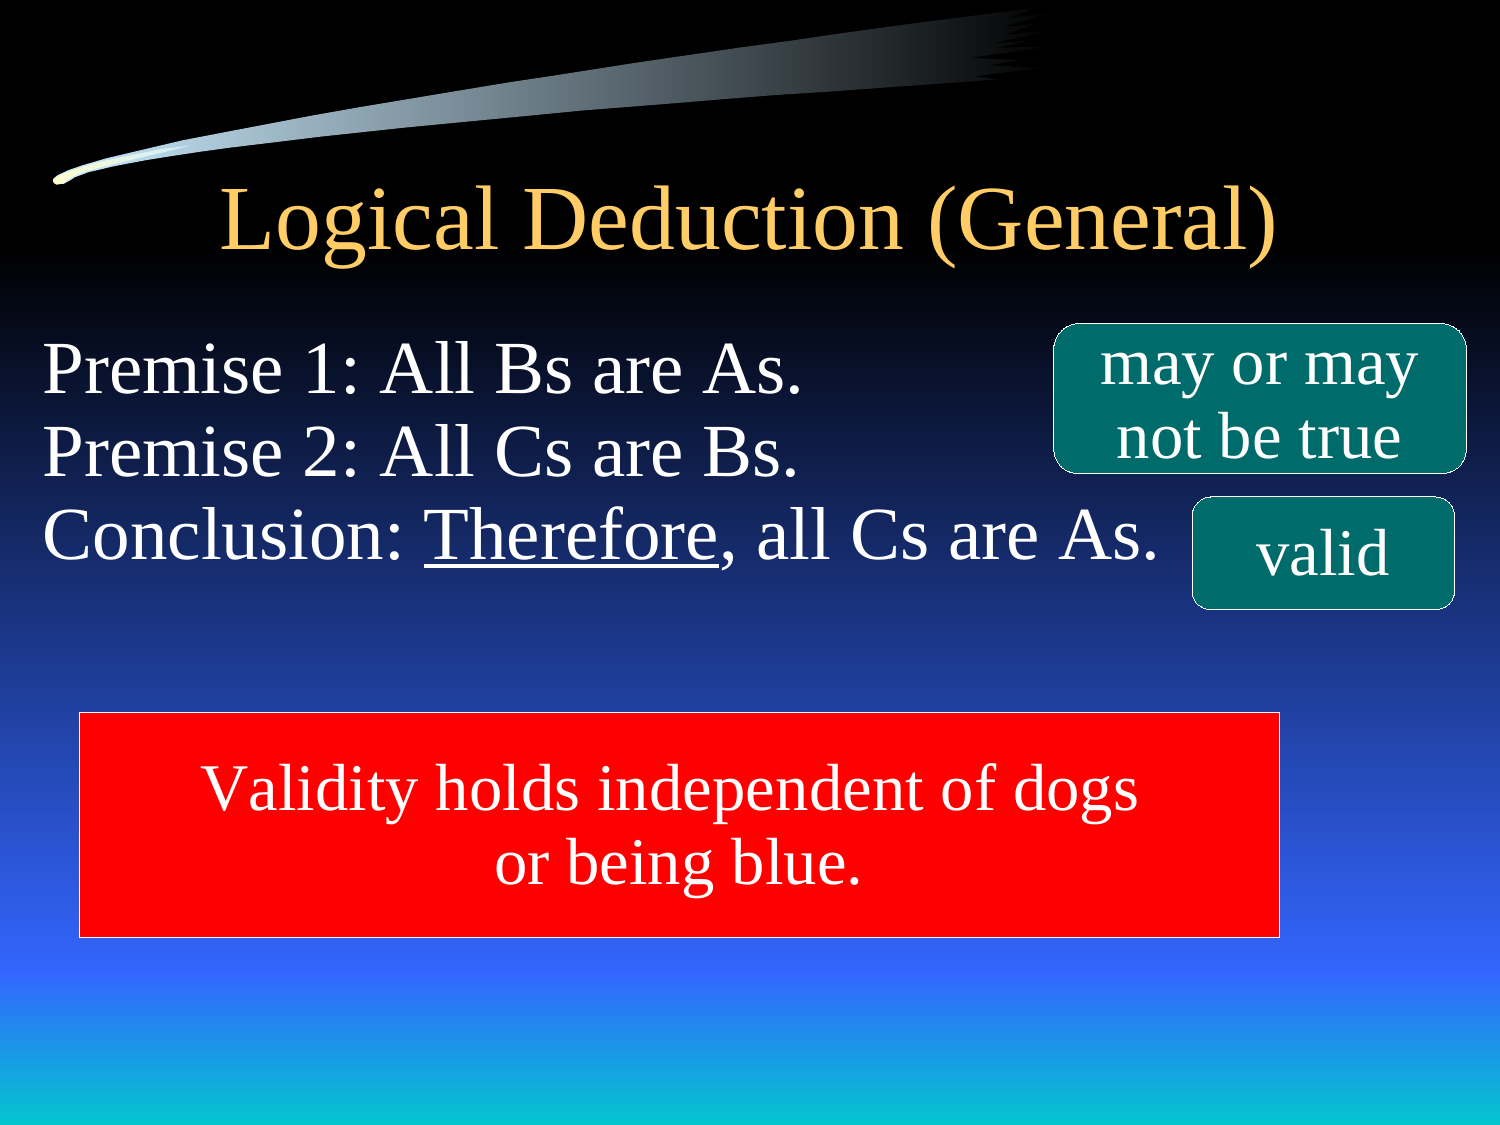

# Logical Deduction (General)
Premise 1: All Bs are As.
Premise 2: All Cs are Bs.
Conclusion: Therefore, all Cs are As.
may or may
not be true
valid
Validity holds independent of dogs
or being blue.